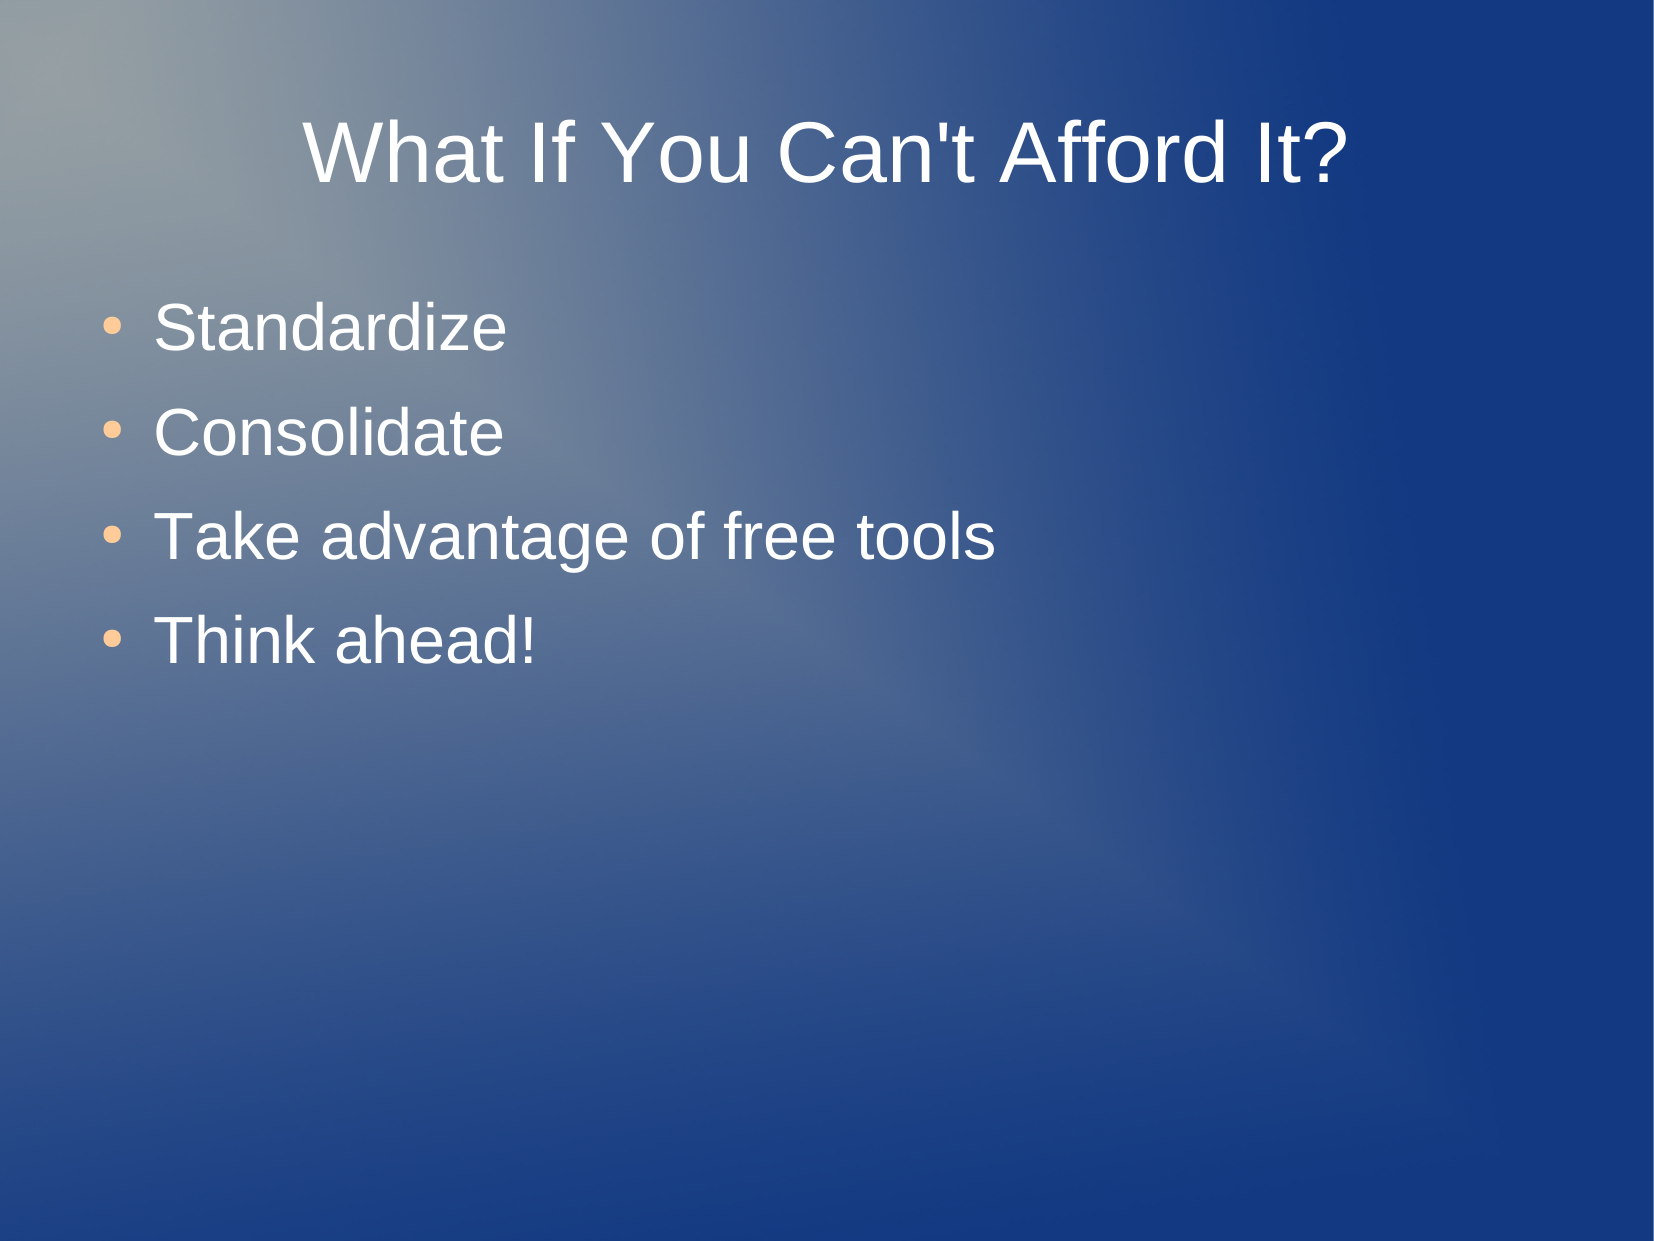

# What If You Can't Afford It?
Standardize
Consolidate
Take advantage of free tools
Think ahead!